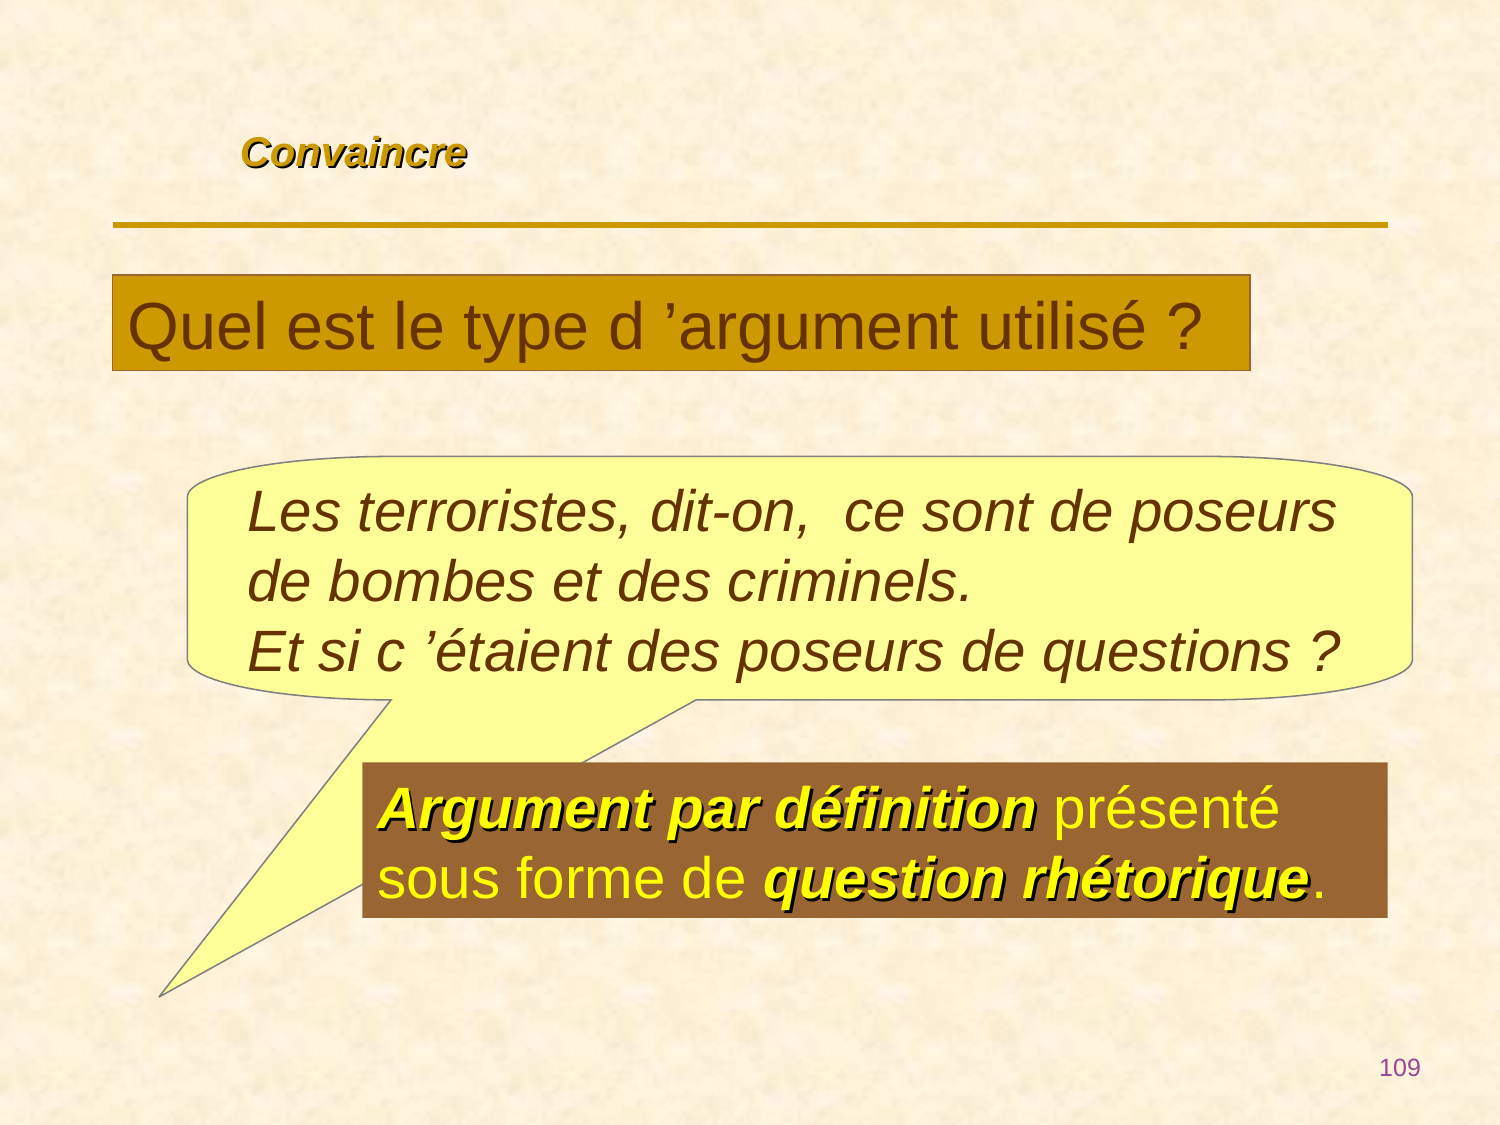

Convaincre
Quel est le type d ’argument utilisé ?
Les terroristes, dit-on, ce sont de poseurs de bombes et des criminels.
Et si c ’étaient des poseurs de questions ?
Argument par définition présenté sous forme de question rhétorique.
109